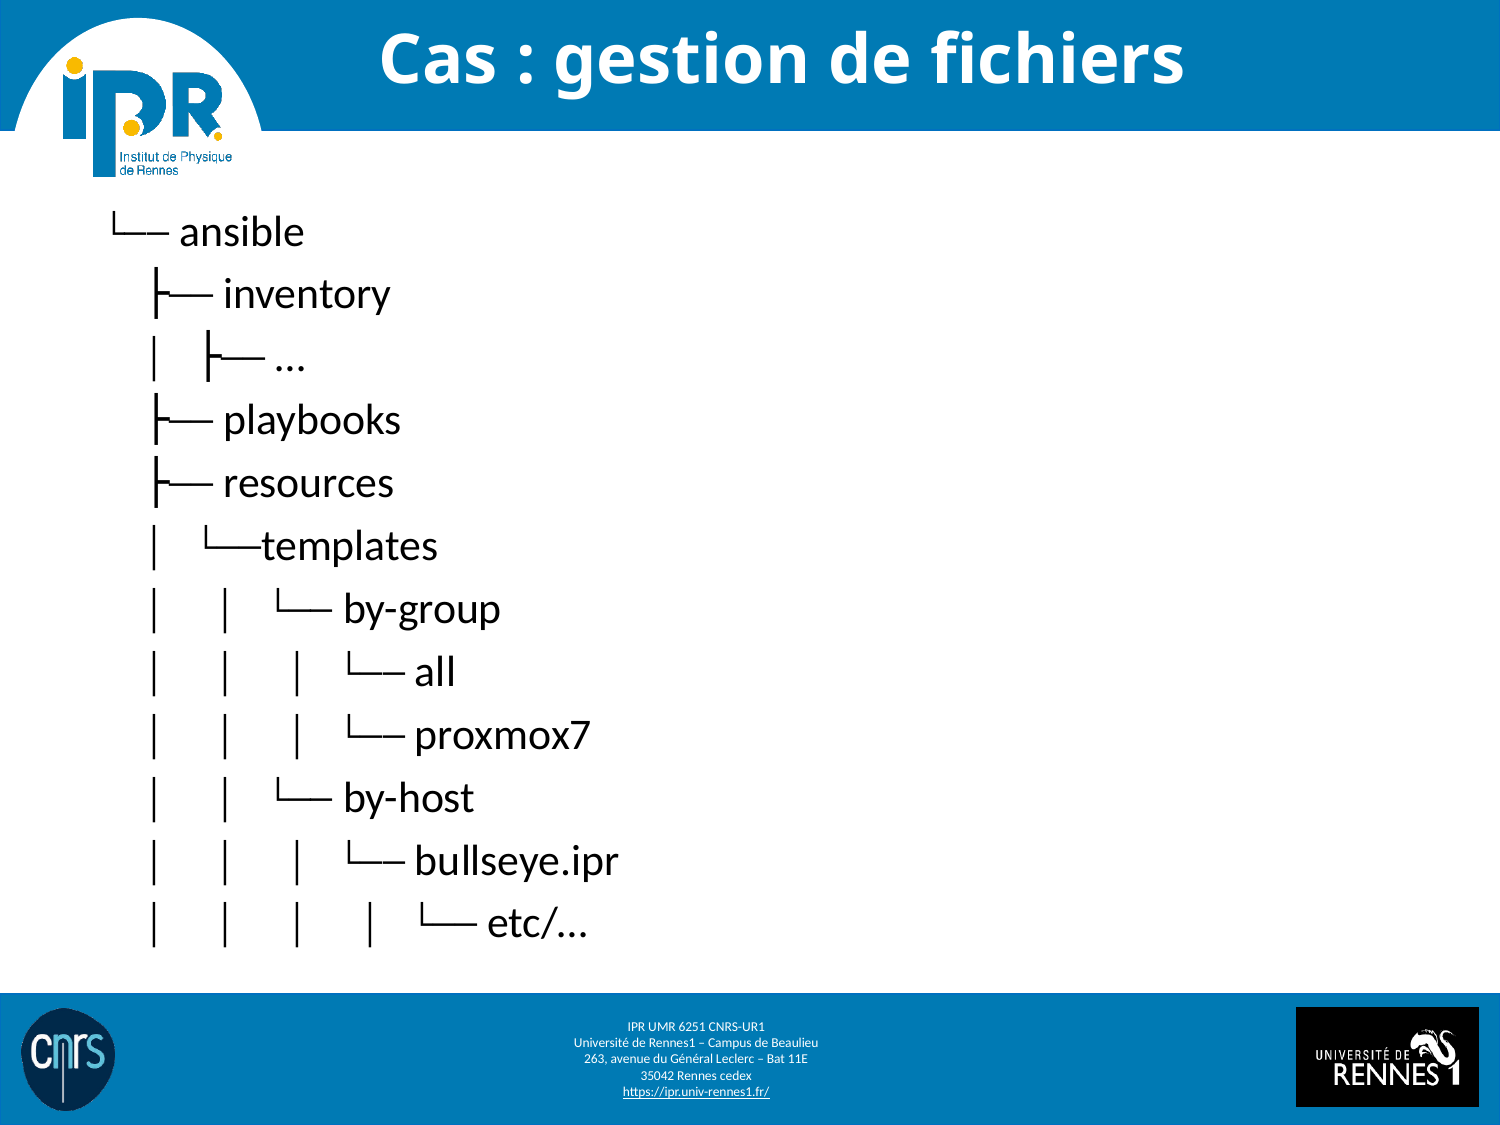

Cas : gestion de fichiers
# └── ansible
 ├── inventory
 │   ├── …
 ├── playbooks
 ├── resources
 │   └──templates
 │ │   └── by-group
 │ │ │   └── all
 │ │ │   └── proxmox7
 │ │   └── by-host
 │ │ │   └── bullseye.ipr
 │ │ │ │   └── etc/…